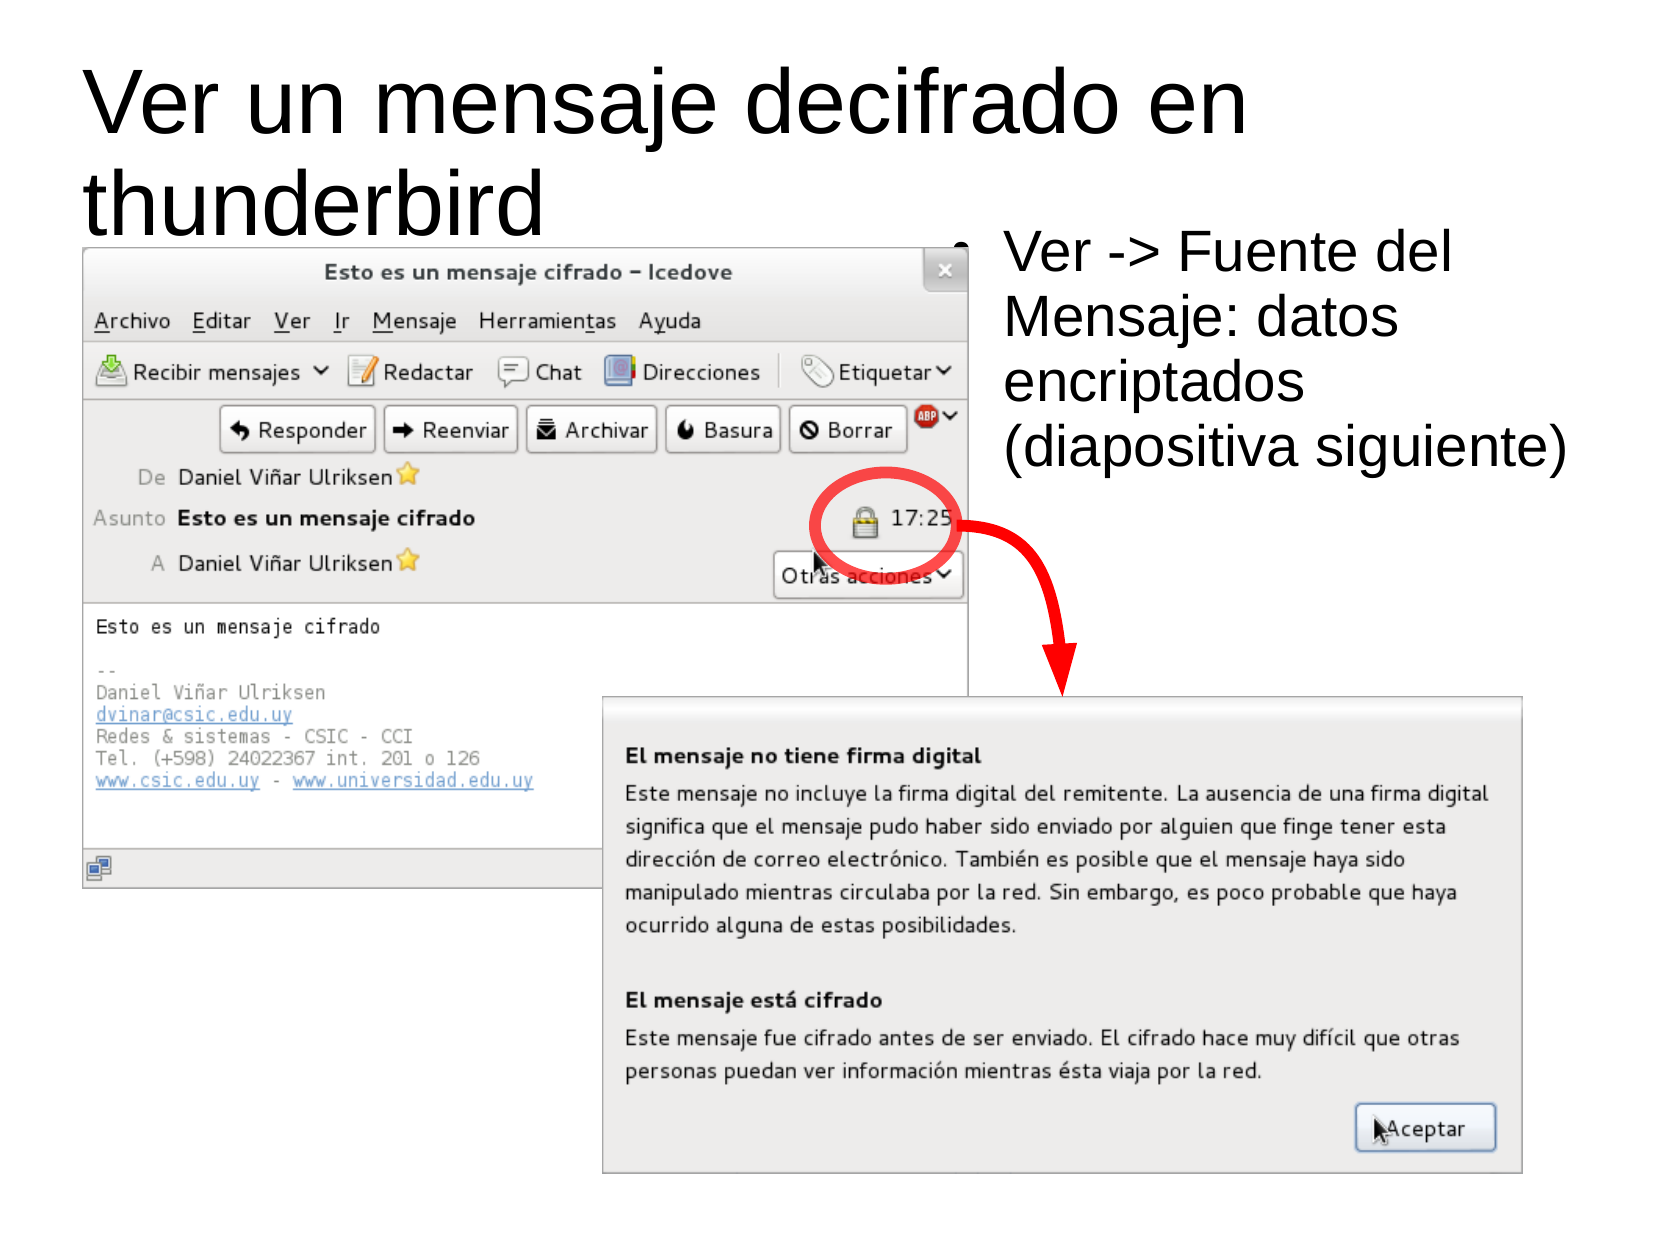

# Ver un mensaje decifrado en thunderbird
Ver -> Fuente del Mensaje: datos encriptados (diapositiva siguiente)